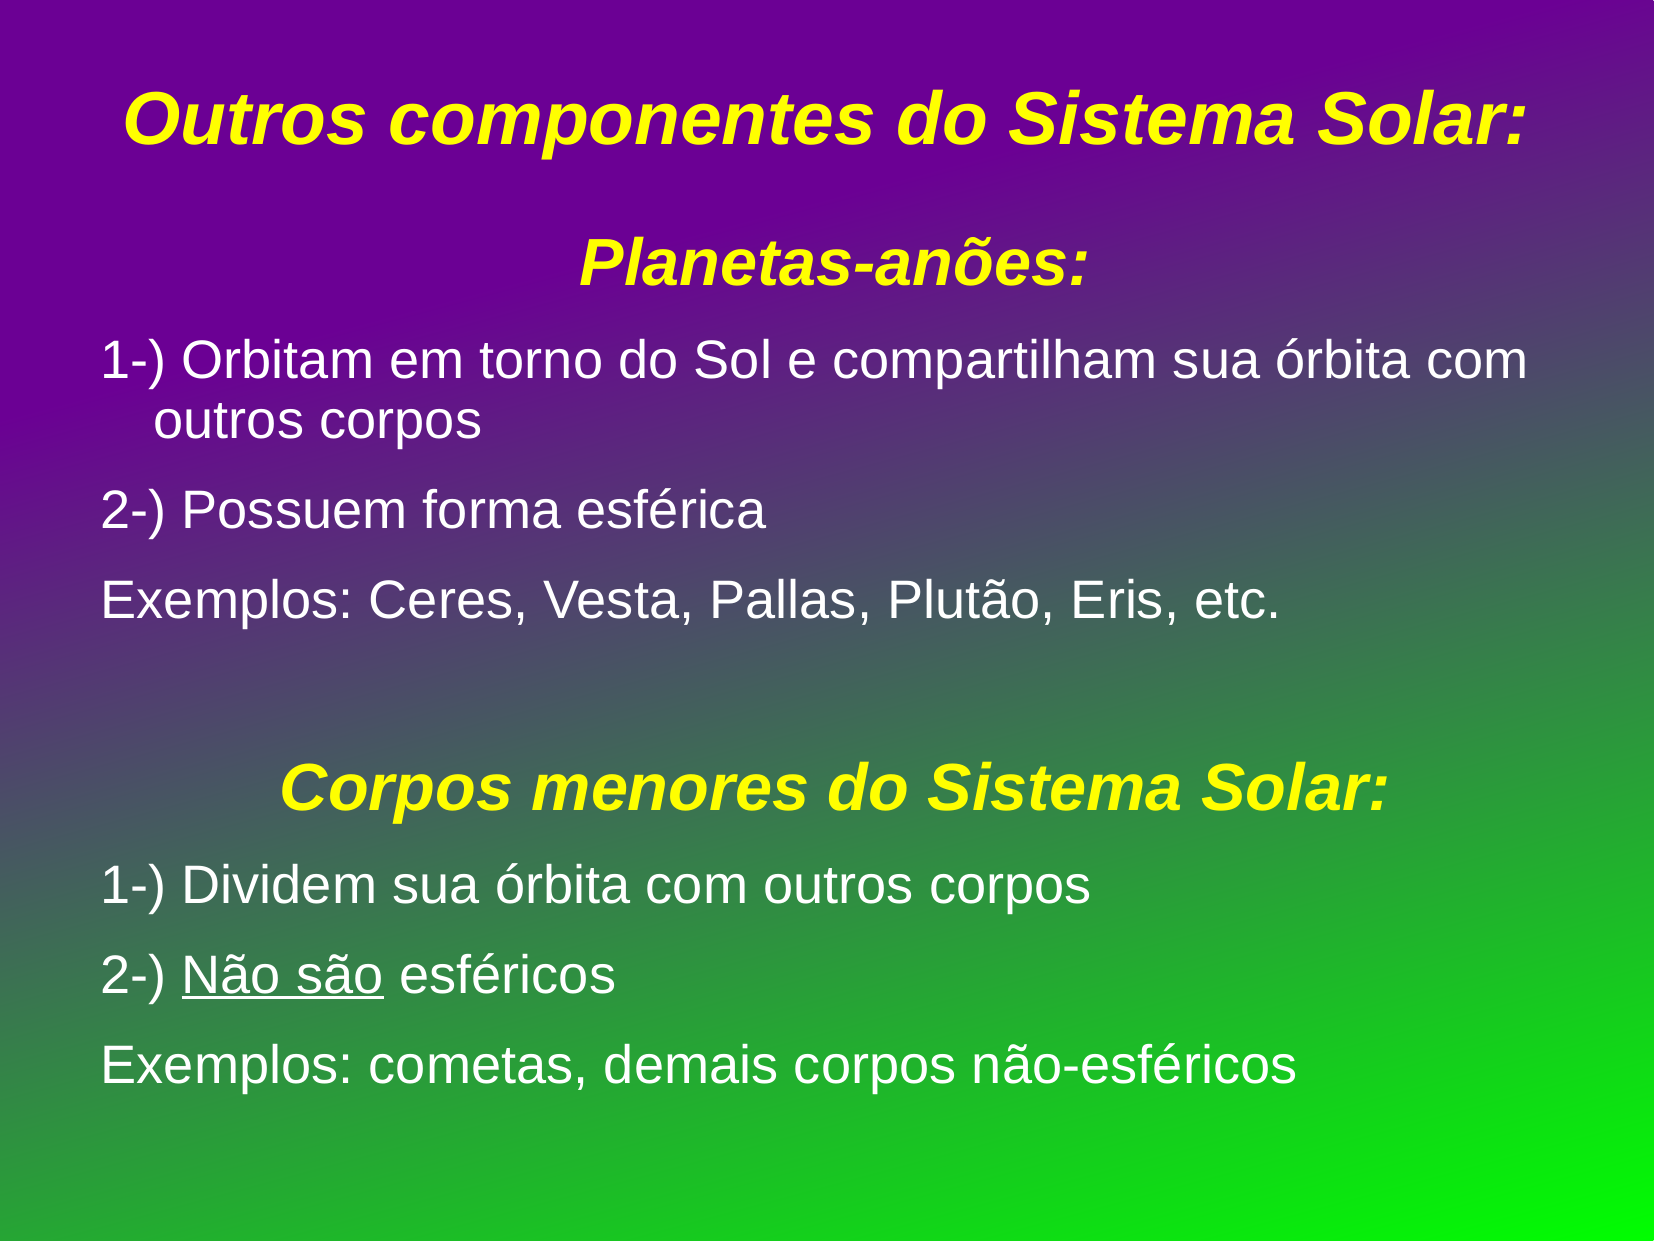

# Outros componentes do Sistema Solar:
Planetas-anões:
1-) Orbitam em torno do Sol e compartilham sua órbita com outros corpos
2-) Possuem forma esférica
Exemplos: Ceres, Vesta, Pallas, Plutão, Eris, etc.
Corpos menores do Sistema Solar:
1-) Dividem sua órbita com outros corpos
2-) Não são esféricos
Exemplos: cometas, demais corpos não-esféricos